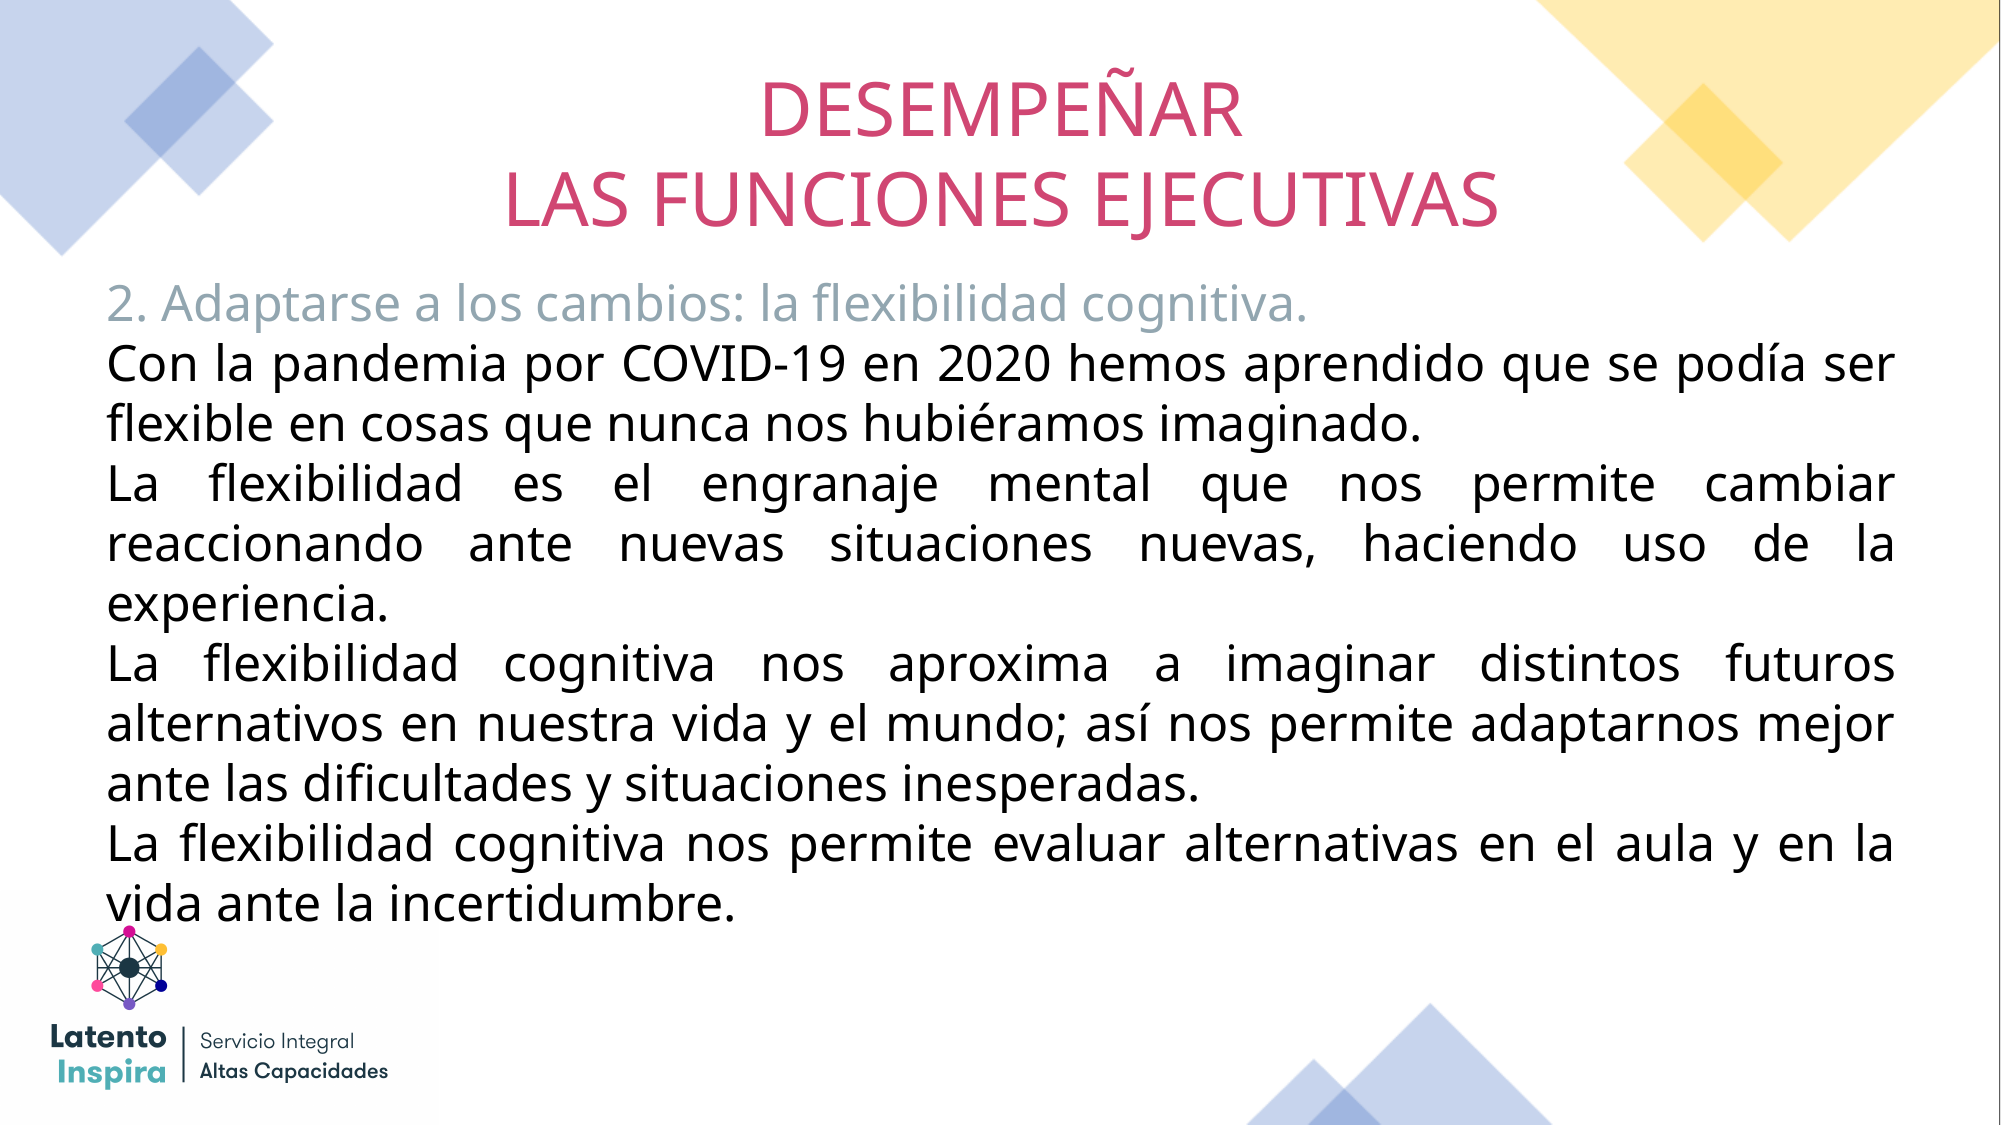

DESEMPEÑAR
LAS FUNCIONES EJECUTIVAS
2. Adaptarse a los cambios: la flexibilidad cognitiva.
Con la pandemia por COVID-19 en 2020 hemos aprendido que se podía ser flexible en cosas que nunca nos hubiéramos imaginado.
La flexibilidad es el engranaje mental que nos permite cambiar reaccionando ante nuevas situaciones nuevas, haciendo uso de la experiencia.
La flexibilidad cognitiva nos aproxima a imaginar distintos futuros alternativos en nuestra vida y el mundo; así nos permite adaptarnos mejor ante las dificultades y situaciones inesperadas.
La flexibilidad cognitiva nos permite evaluar alternativas en el aula y en la vida ante la incertidumbre.